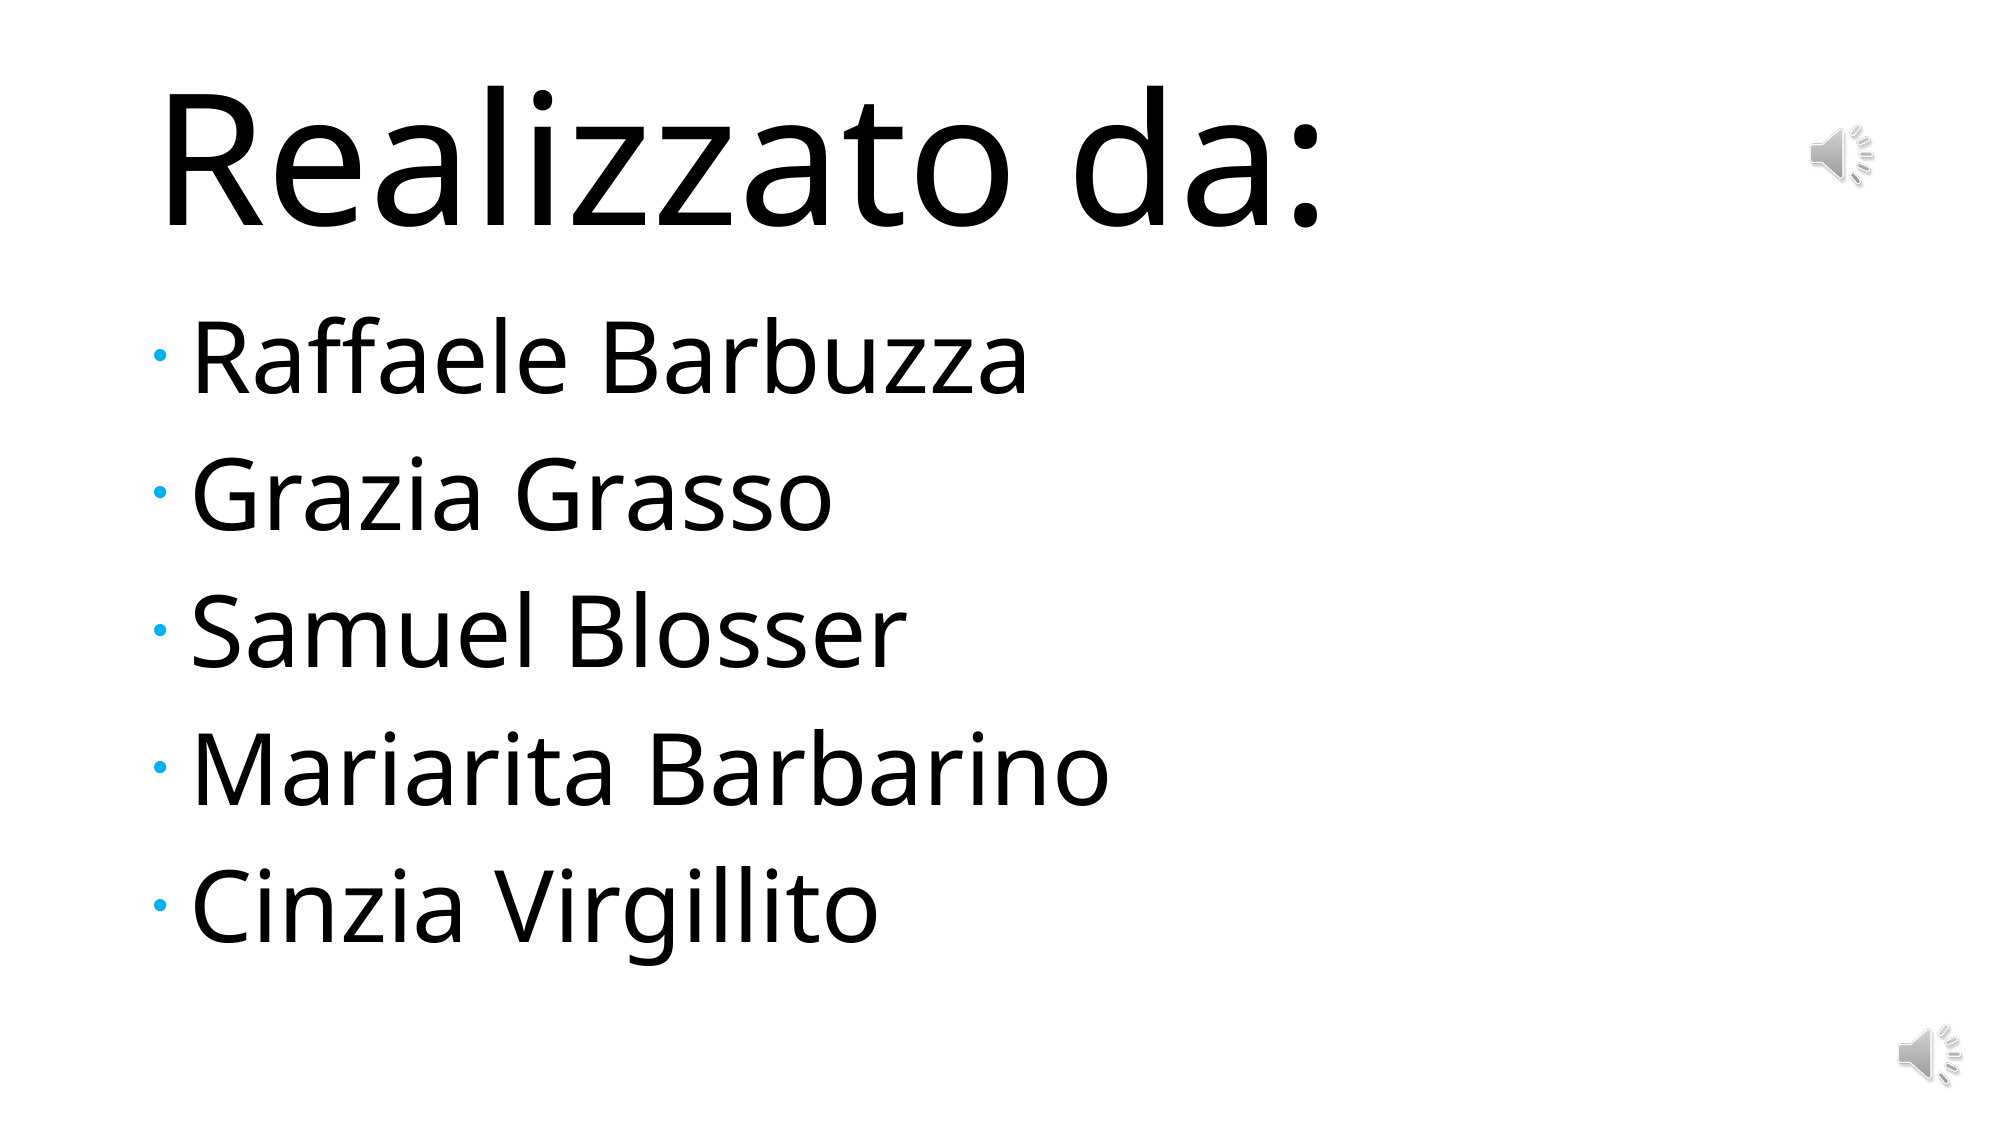

# Realizzato da:
Raffaele Barbuzza
Grazia Grasso
Samuel Blosser
Mariarita Barbarino
Cinzia Virgillito